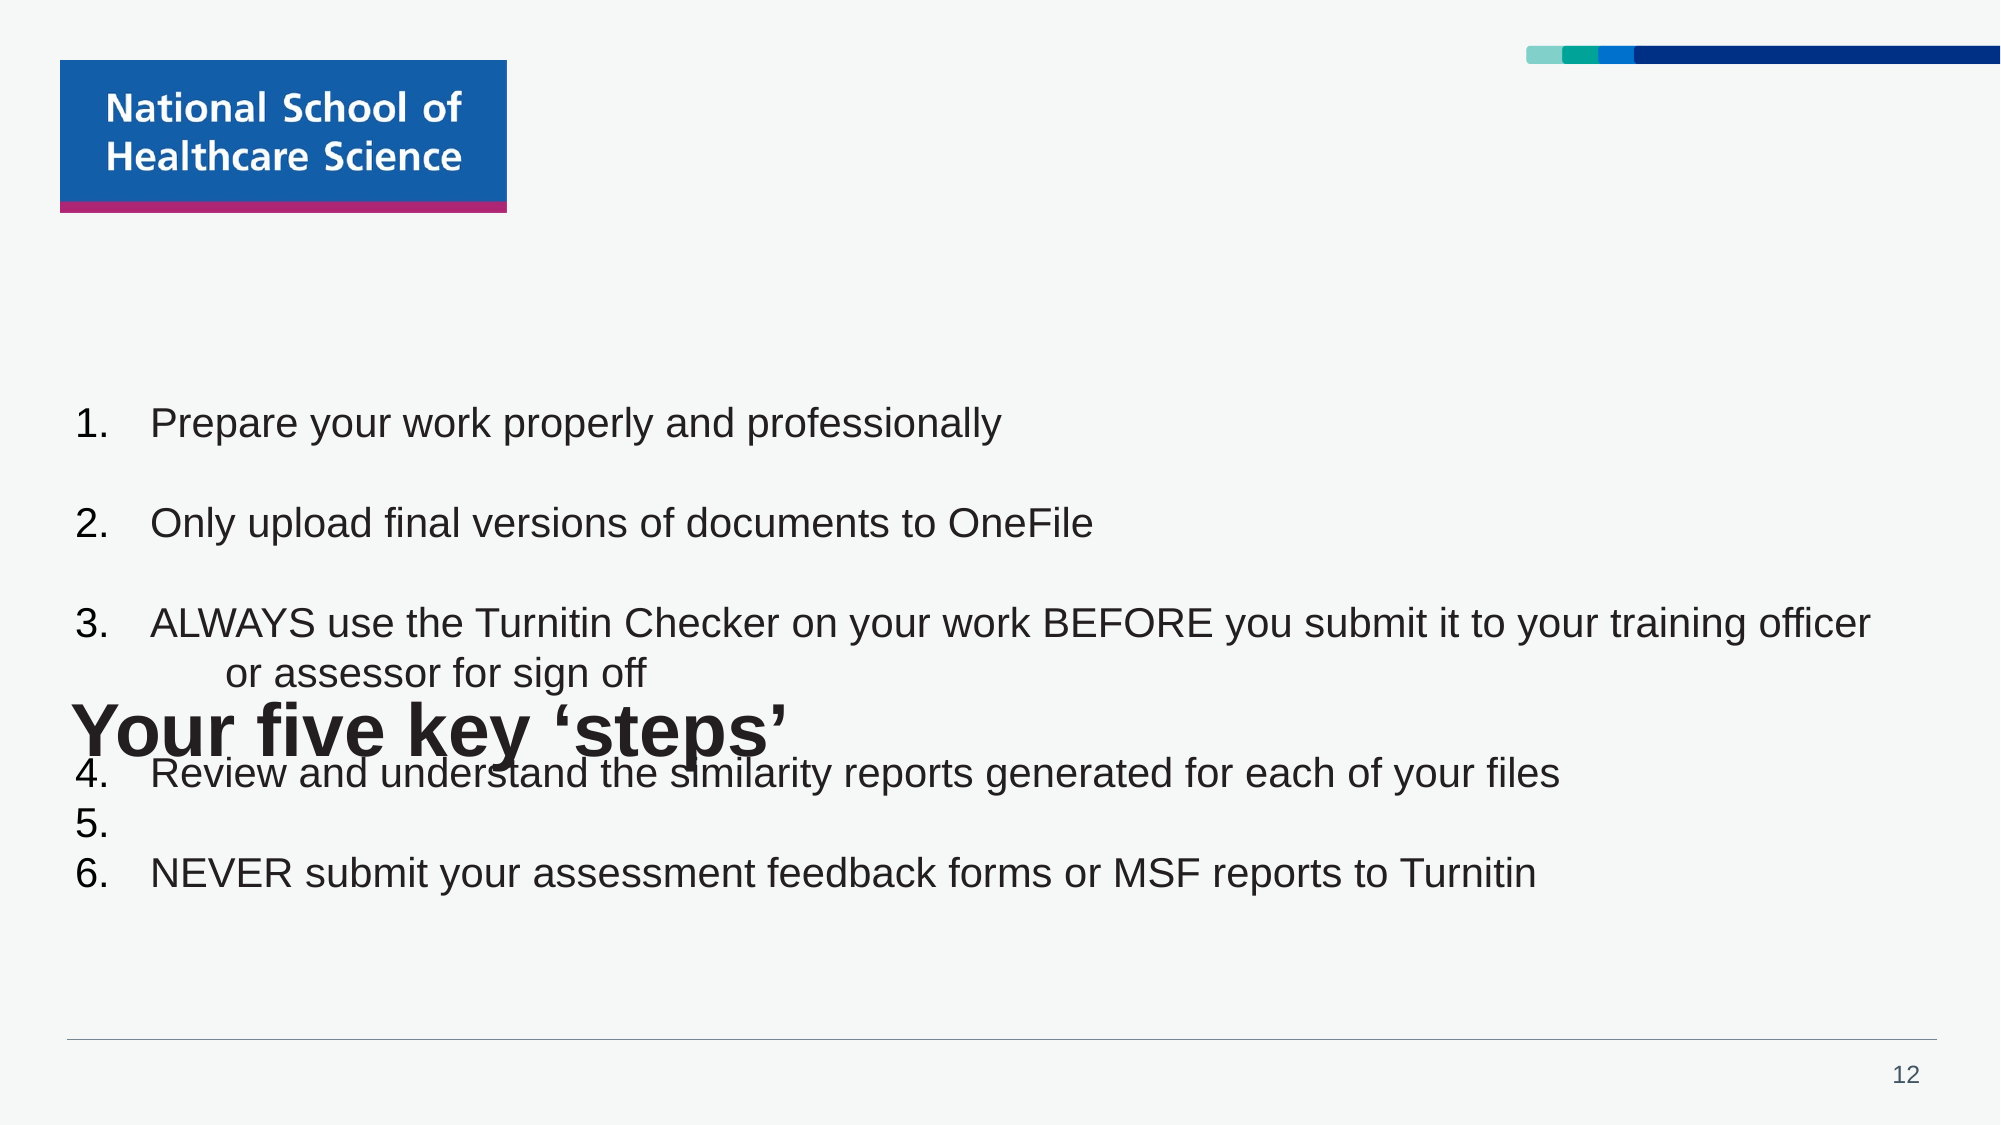

Prepare your work properly and professionally
Only upload final versions of documents to OneFile
ALWAYS use the Turnitin Checker on your work BEFORE you submit it to your training officer or assessor for sign off
Review and understand the similarity reports generated for each of your files
NEVER submit your assessment feedback forms or MSF reports to Turnitin
# Your five key ‘steps’